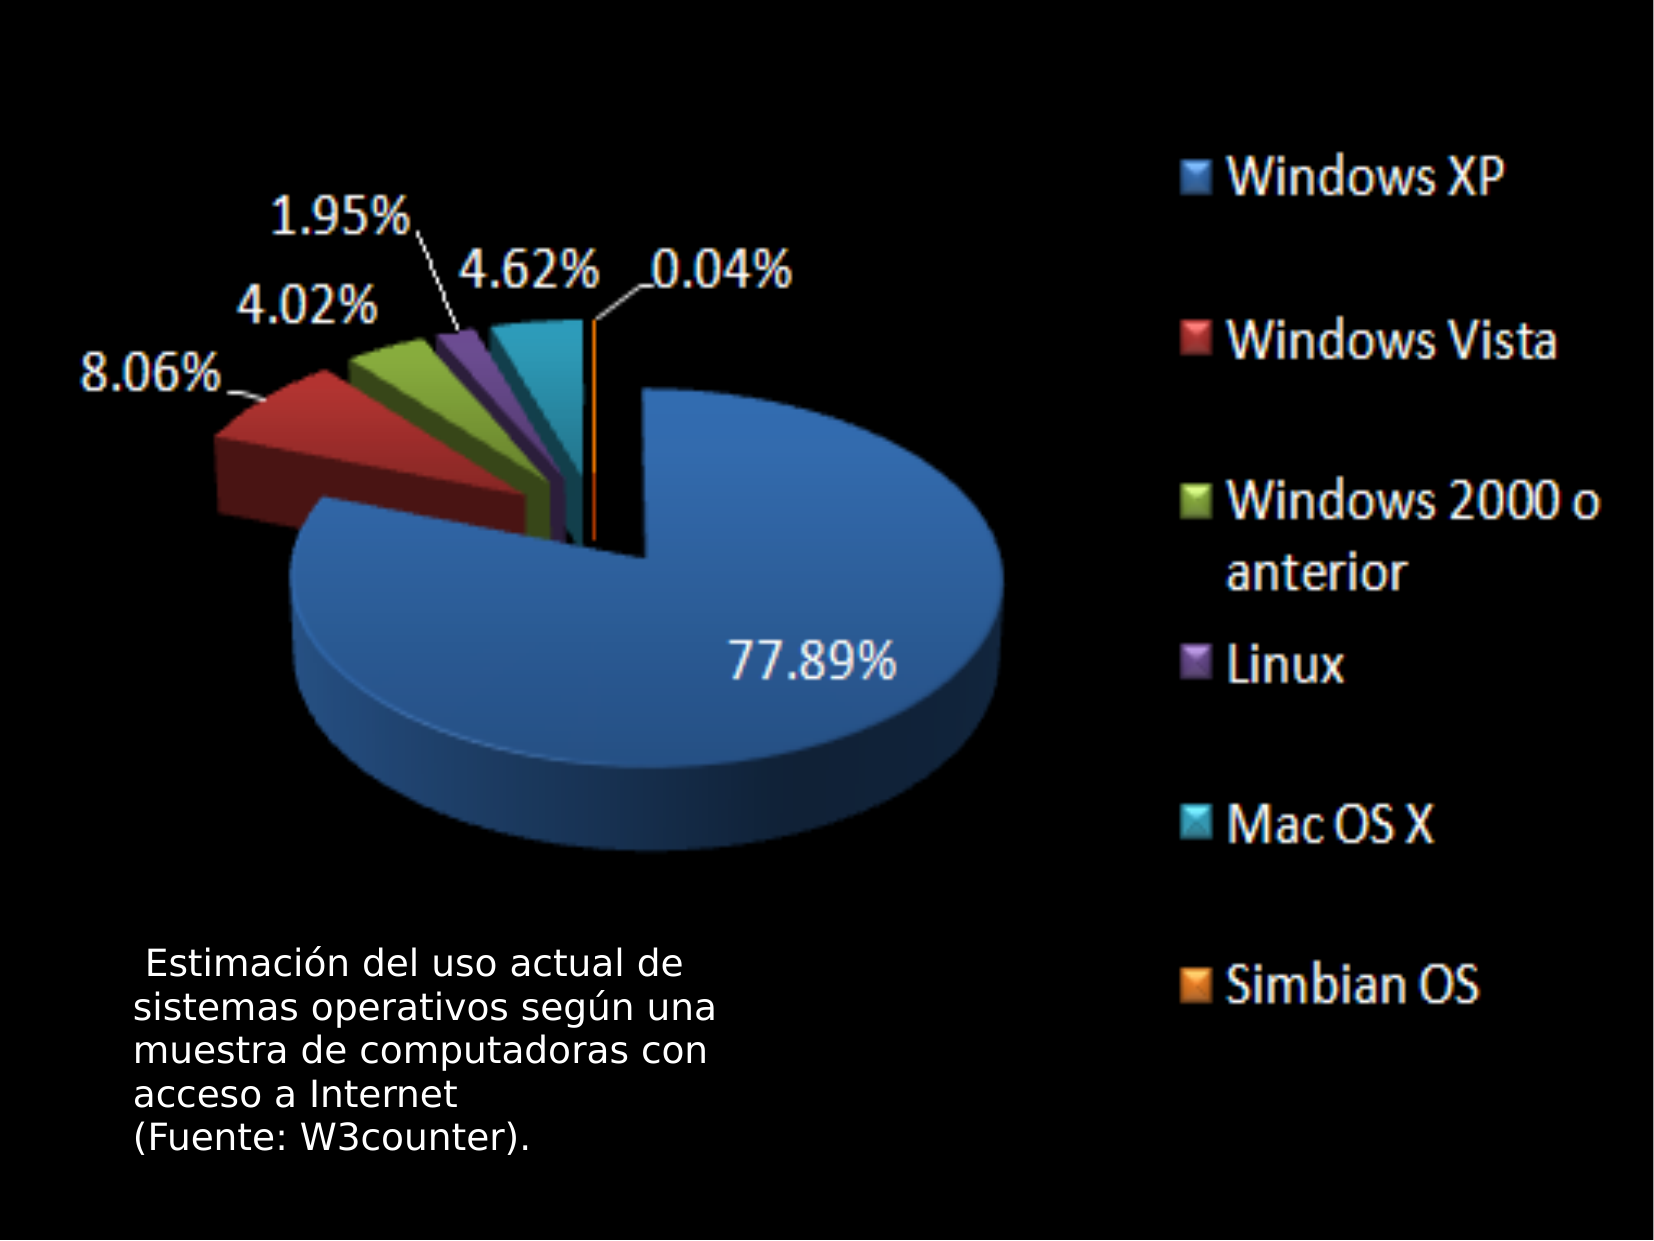

Estimación del uso actual de sistemas operativos según una muestra de computadoras con acceso a Internet
(Fuente: W3counter).